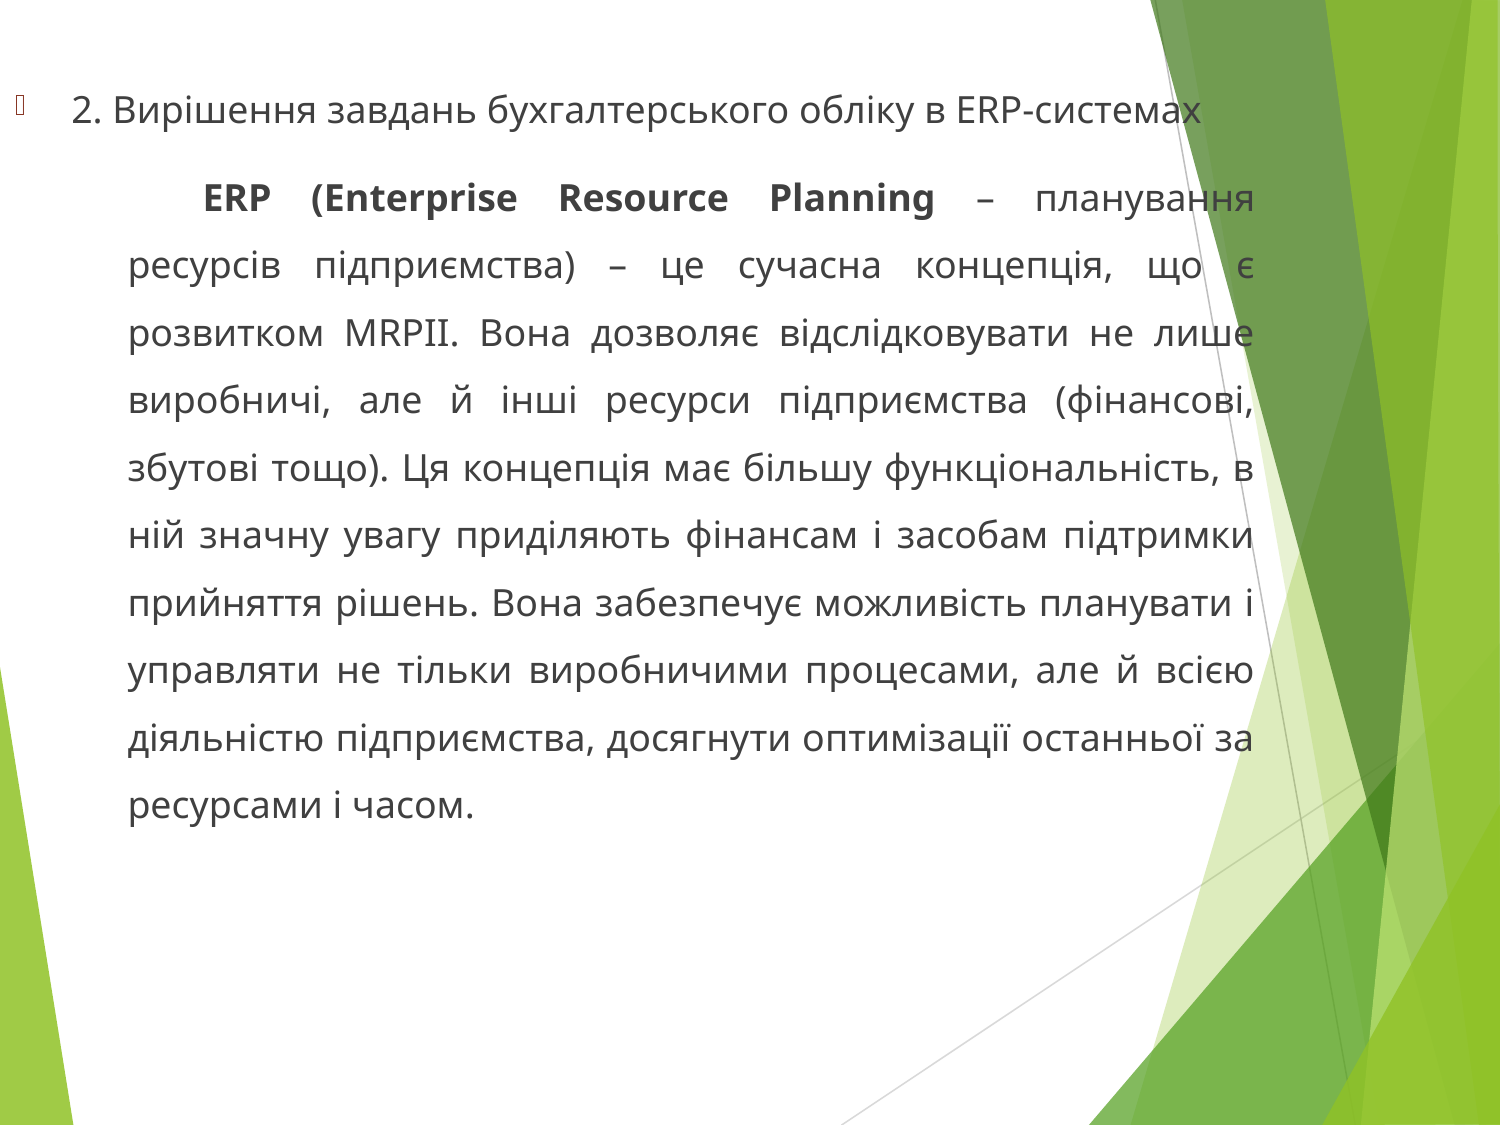

# 2. Вирішення завдань бухгалтерського обліку в ERP-системах
ERP (Enterprise Resource Planning – планування ресурсів підприємства) – це сучасна концепція, що є розвитком MRPII. Вона дозволяє відслідковувати не лише виробничі, але й інші ресурси підприємства (фінансові, збутові тощо). Ця концепція має більшу функціональність, в ній значну увагу приділяють фінансам і засобам підтримки прийняття рішень. Вона забезпечує можливість планувати і управляти не тільки виробничими процесами, але й всією діяльністю підприємства, досягнути оптимізації останньої за ресурсами і часом.